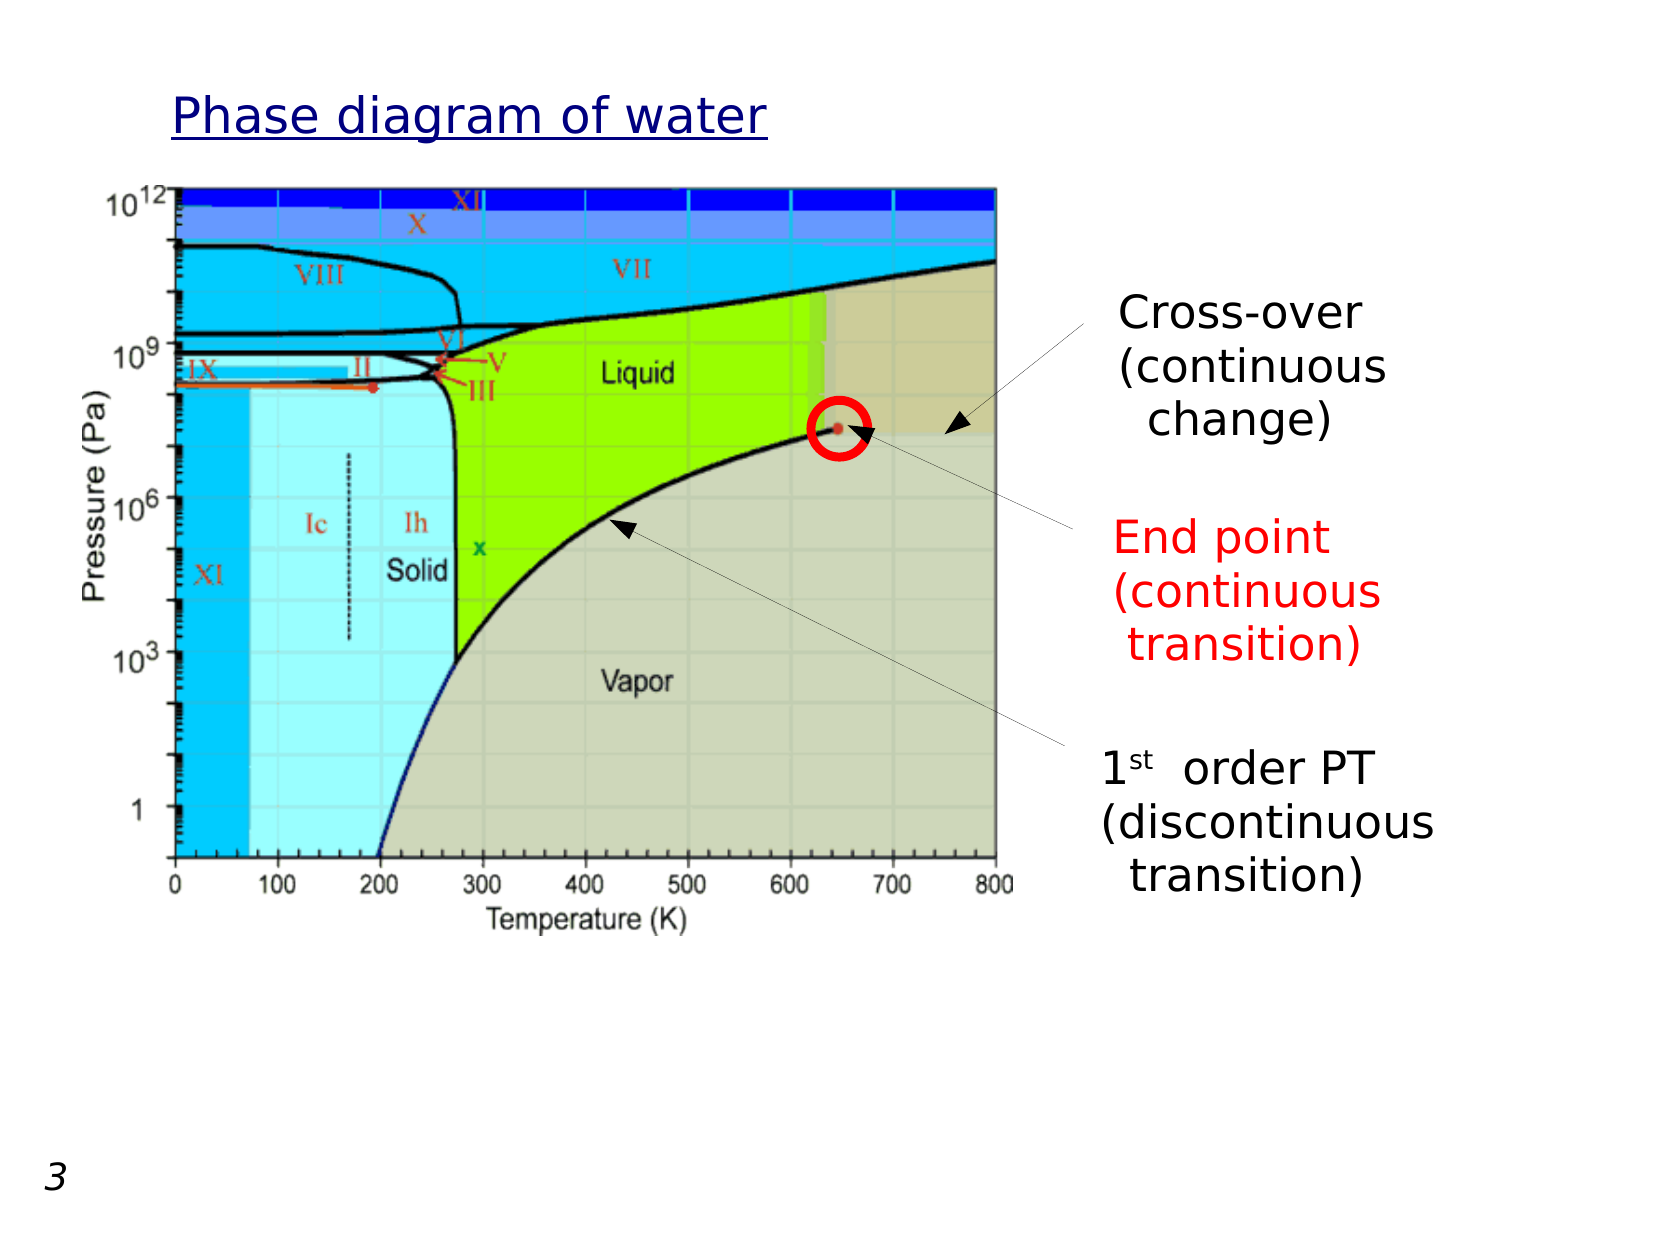

Phase diagram of water
Cross-over
(continuous
 change)
End point
(continuous
 transition)
1st order PT
(discontinuous
 transition)